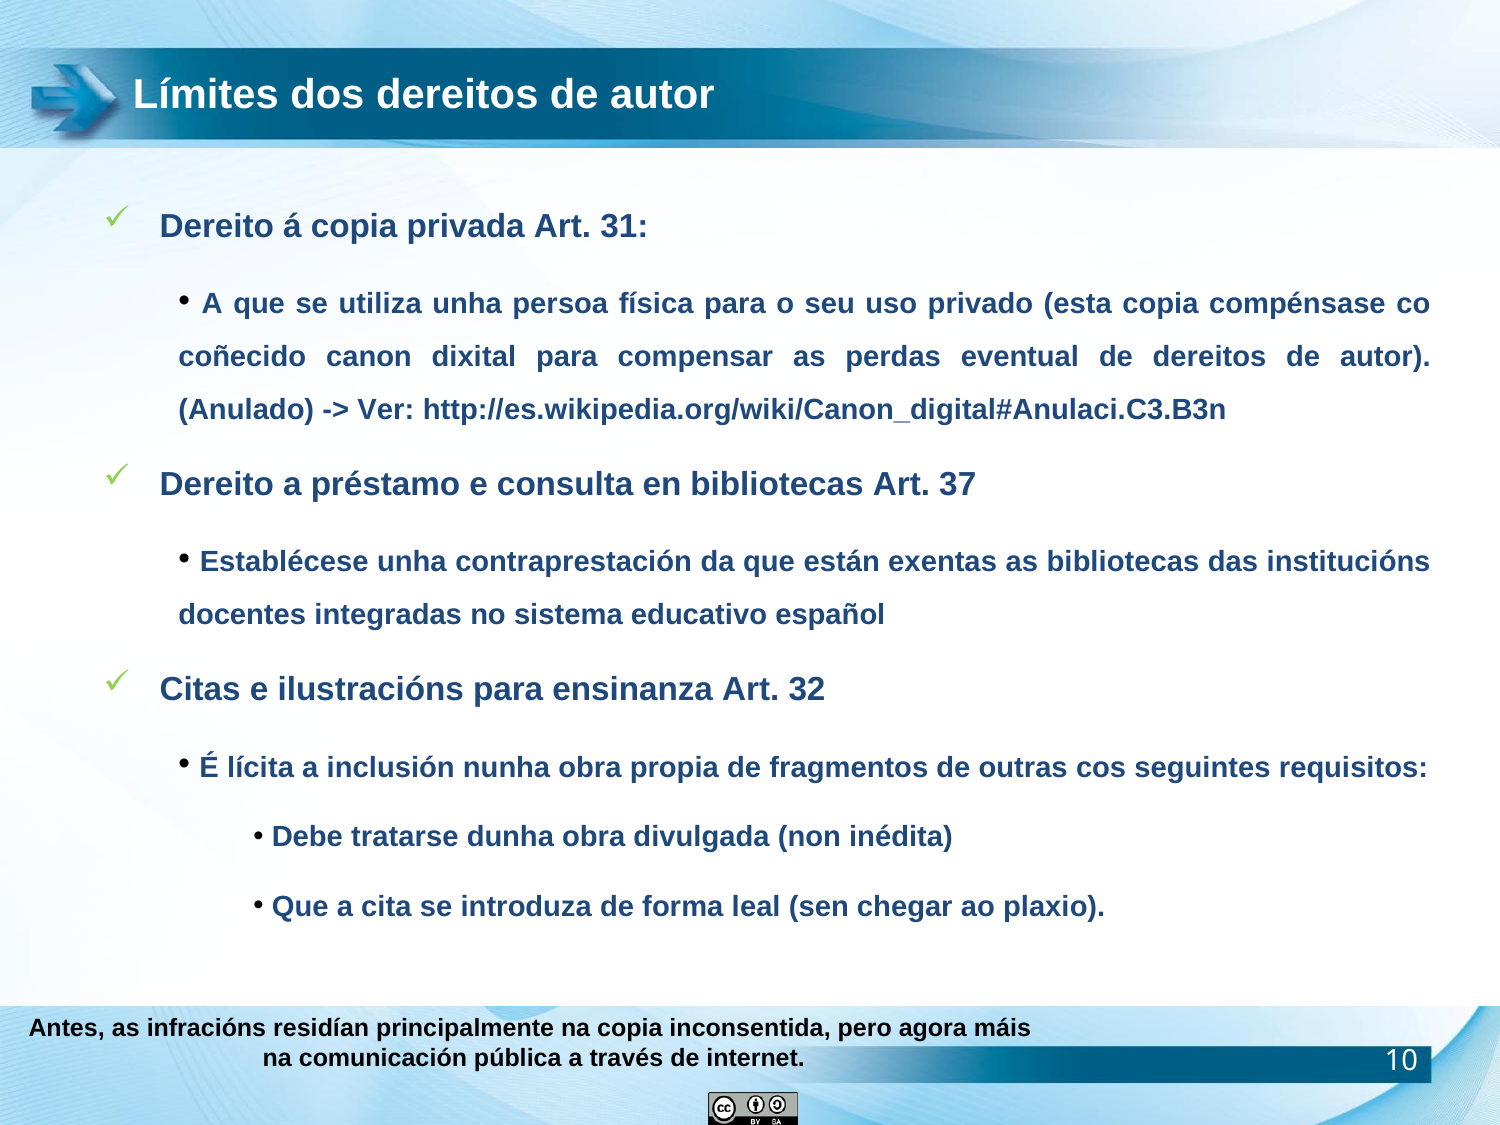

Límites dos dereitos de autor
Dereito á copia privada Art. 31:
 A que se utiliza unha persoa física para o seu uso privado (esta copia compénsase co coñecido canon dixital para compensar as perdas eventual de dereitos de autor).
(Anulado) -> Ver: http://es.wikipedia.org/wiki/Canon_digital#Anulaci.C3.B3n
Dereito a préstamo e consulta en bibliotecas Art. 37
 Establécese unha contraprestación da que están exentas as bibliotecas das institucións docentes integradas no sistema educativo español
Citas e ilustracións para ensinanza Art. 32
 É lícita a inclusión nunha obra propia de fragmentos de outras cos seguintes requisitos:
 Debe tratarse dunha obra divulgada (non inédita)
 Que a cita se introduza de forma leal (sen chegar ao plaxio).
Antes, as infracións residían principalmente na copia inconsentida, pero agora máis
na comunicación pública a través de internet.